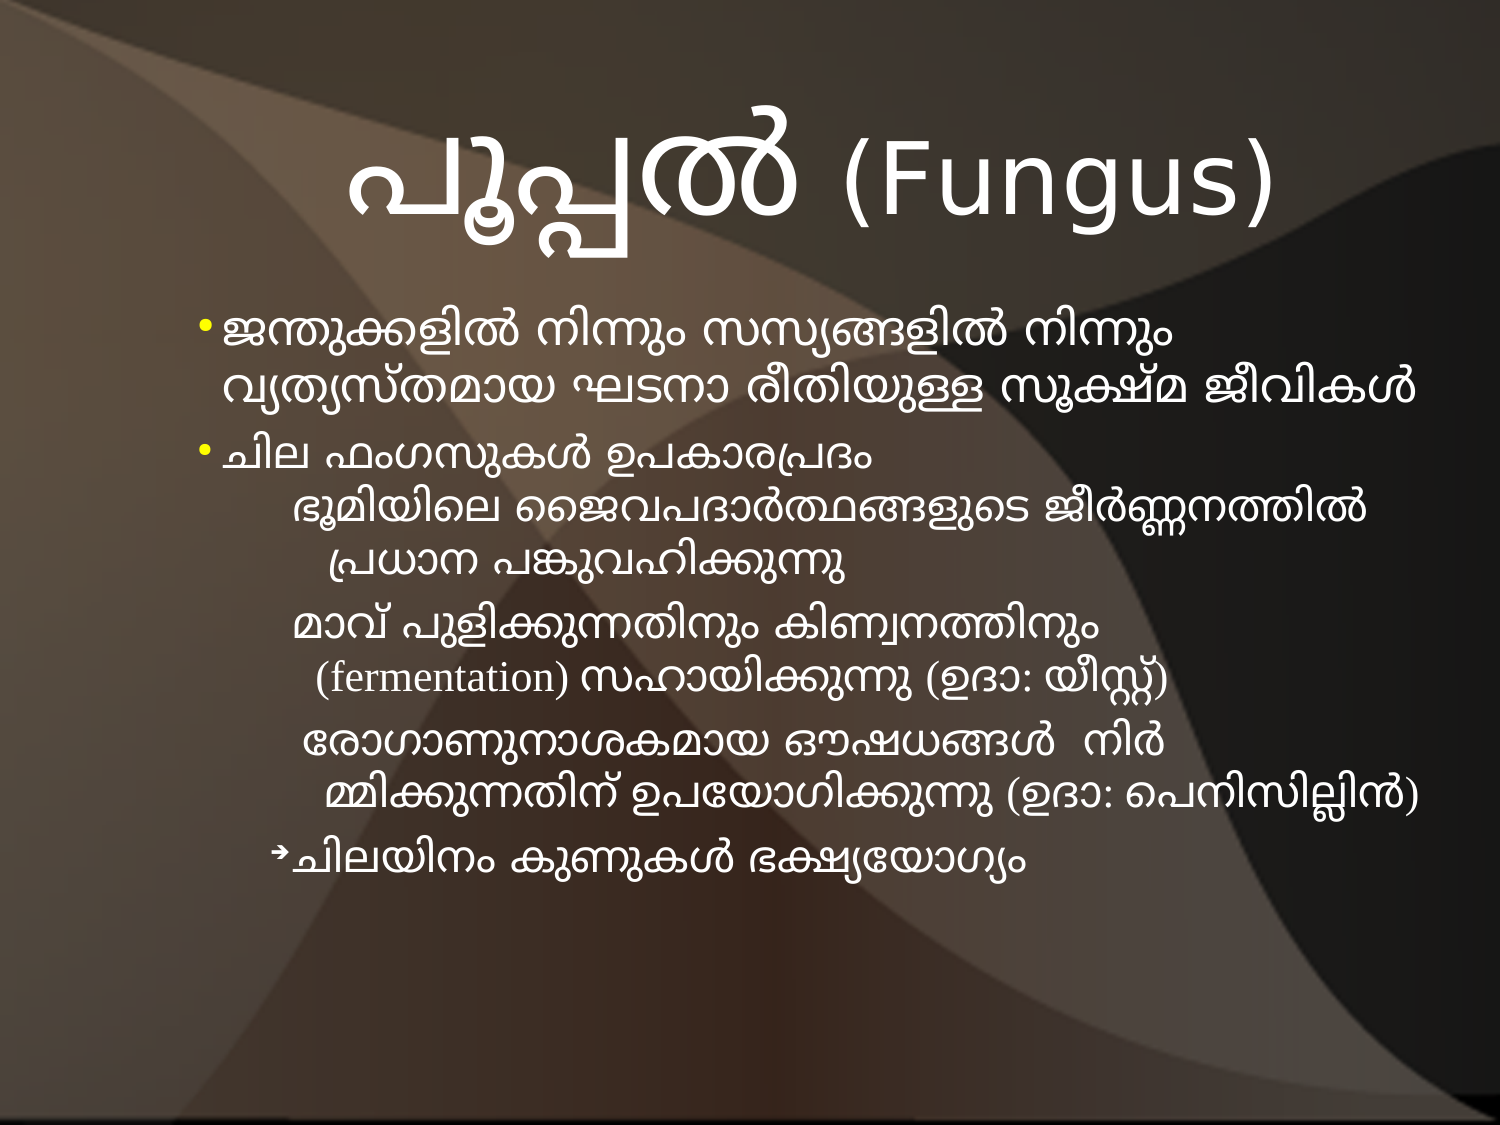

# പൂപ്പല്‍ (Fungus)
ജന്തുക്കളില്‍ നിന്നും സസ്യങ്ങളില്‍ നിന്നും വ്യത്യസ്തമായ ഘടനാ രീതിയുള്ള സൂക്ഷ്മ ജീവികള്‍
ചില ഫംഗസുകള്‍ ഉപകാരപ്രദം
ഭൂമിയിലെ ജൈവപദാര്‍ത്ഥങ്ങളുടെ ജീര്‍ണ്ണനത്തില്‍ പ്രധാന പങ്കുവഹിക്കുന്നു
മാവ് പുളിക്കുന്നതിനും കിണ്വനത്തിനും (fermentation) സഹായിക്കുന്നു (ഉദാ: യീസ്റ്റ്)
രോഗാണുനാശകമായ ഔഷധങ്ങള്‍ നിര്‍മ്മിക്കുന്നതിന് ഉപയോഗിക്കുന്നു (ഉദാ: പെനിസില്ലിന്‍)
ചിലയിനം കുണുകള്‍ ഭക്ഷ്യയോഗ്യം